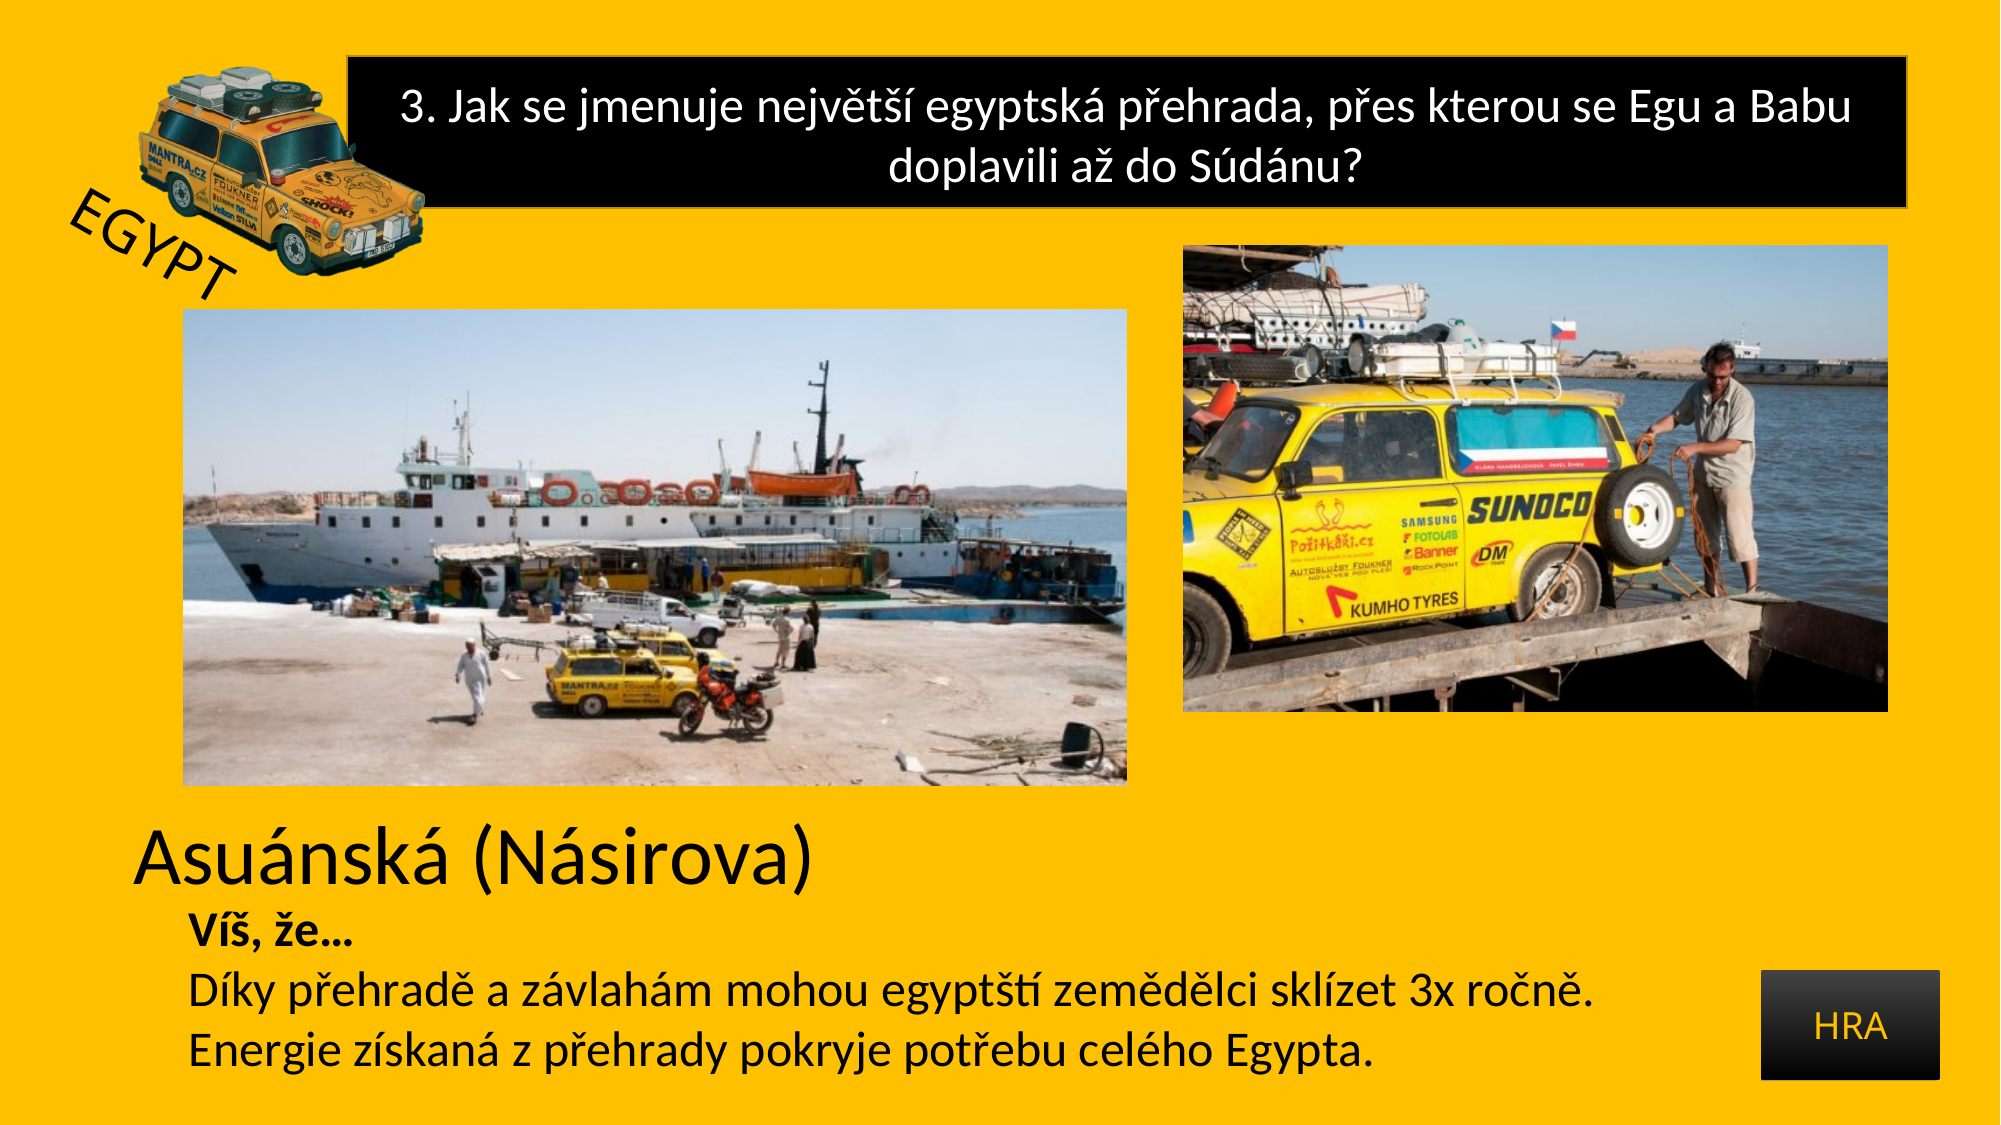

3. Jak se jmenuje největší egyptská přehrada, přes kterou se Egu a Babu doplavili až do Súdánu?
EGYPT
Asuánská (Násirova)
Víš, že…
Díky přehradě a závlahám mohou egyptští zemědělci sklízet 3x ročně.
Energie získaná z přehrady pokryje potřebu celého Egypta.
HRA